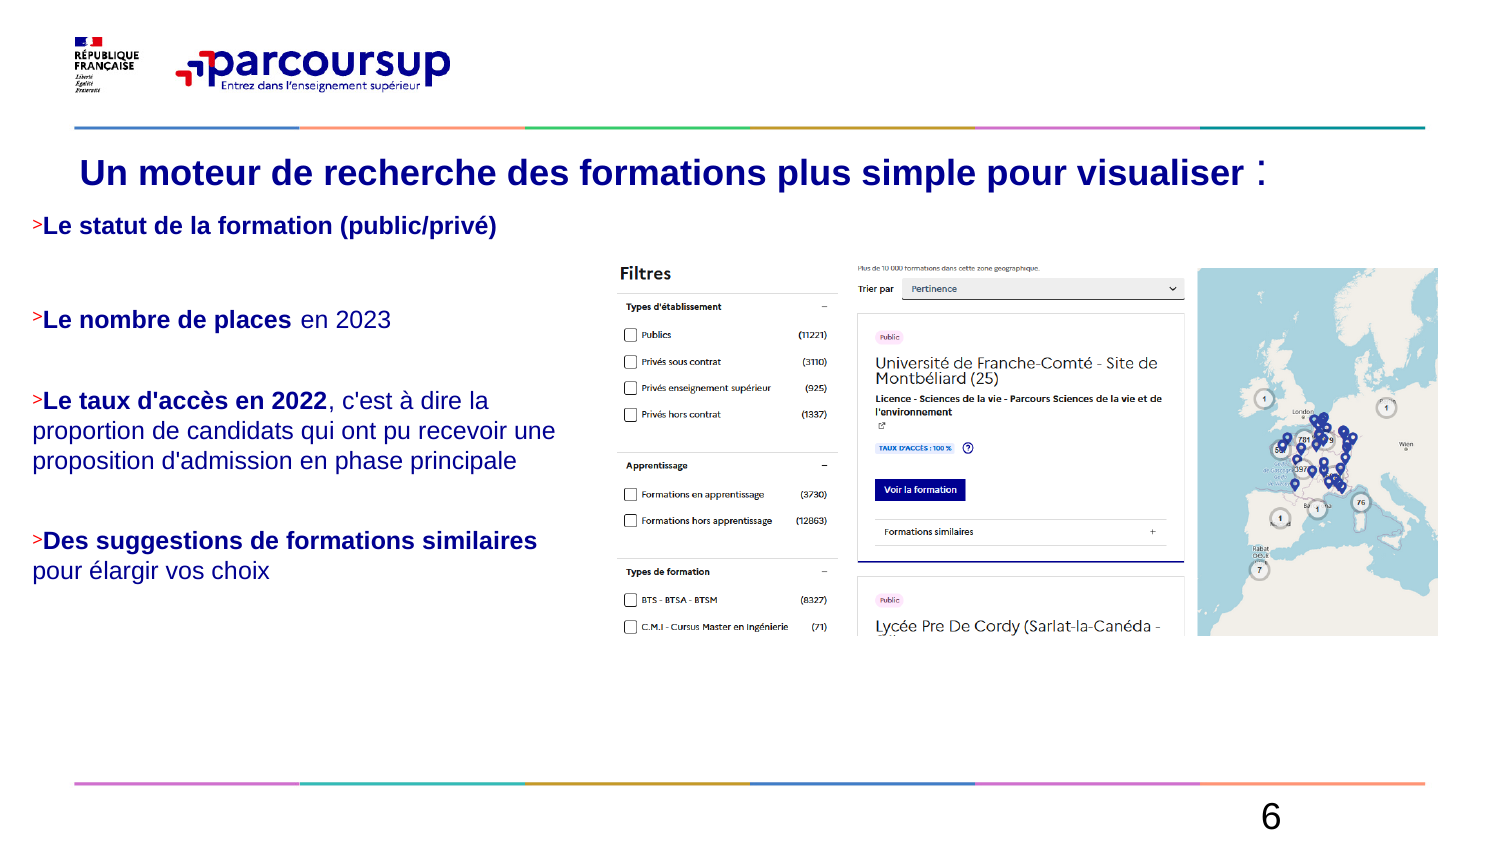

# Un moteur de recherche des formations plus simple pour visualiser :
Le statut de la formation (public/privé)
Le nombre de places en 2023
Le taux d'accès en 2022, c'est à dire la proportion de candidats qui ont pu recevoir une proposition d'admission en phase principale
Des suggestions de formations similaires pour élargir vos choix